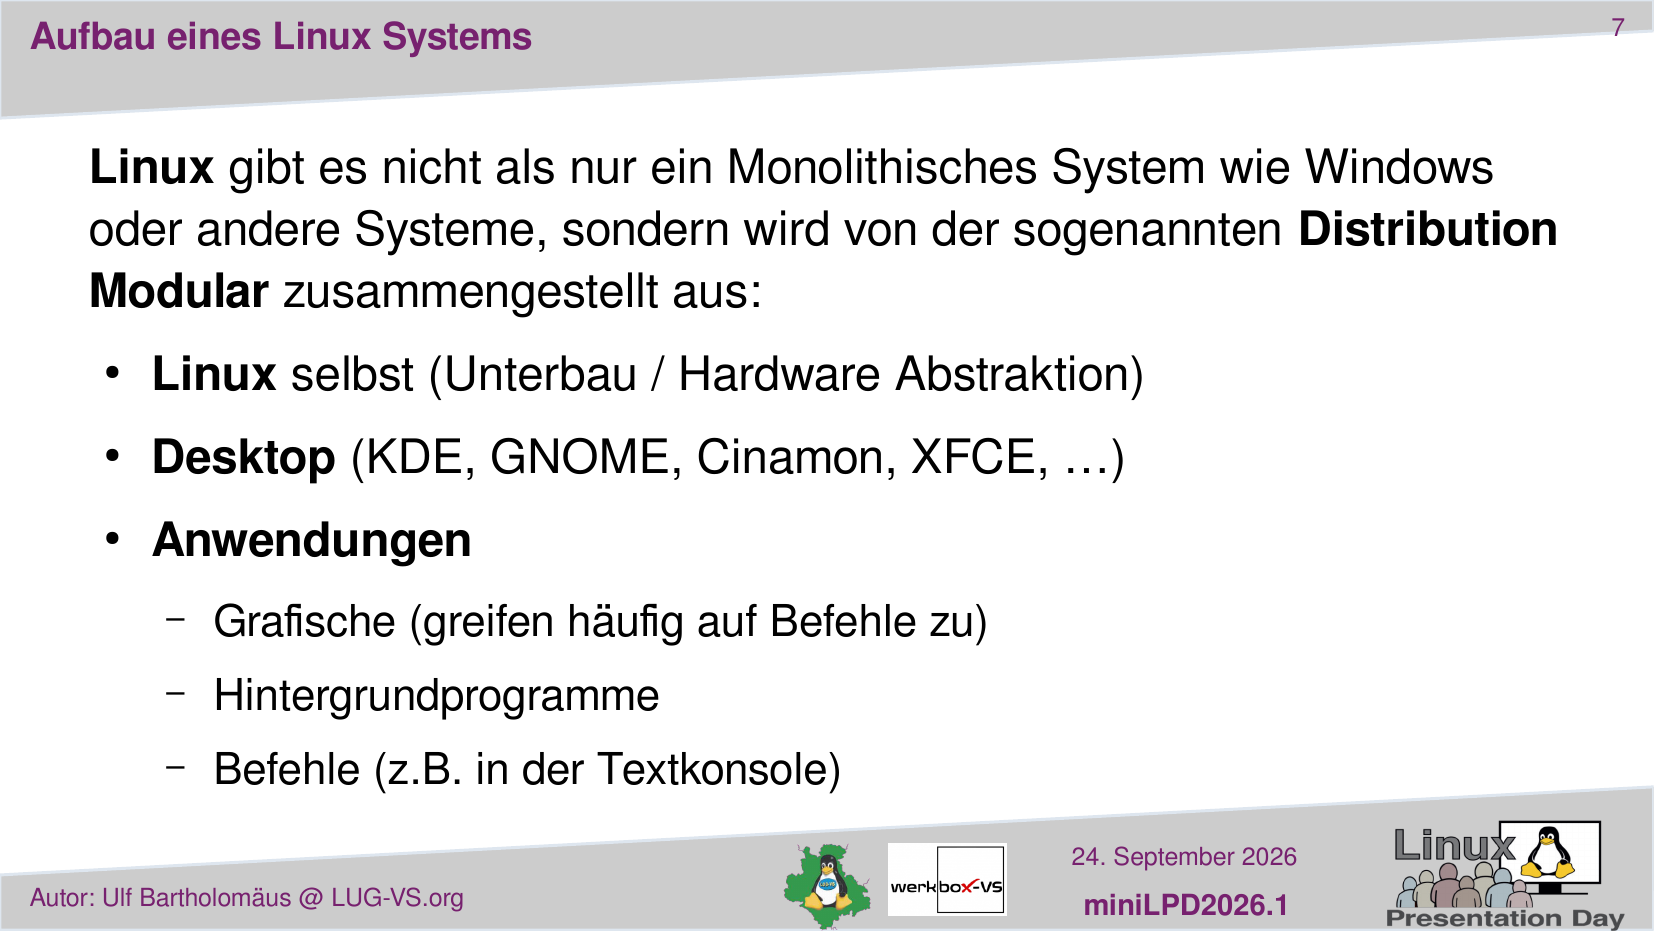

# Aufbau eines Linux Systems
7
Linux gibt es nicht als nur ein Monolithisches System wie Windows oder andere Systeme, sondern wird von der sogenannten Distribution Modular zusammengestellt aus:
Linux selbst (Unterbau / Hardware Abstraktion)
Desktop (KDE, GNOME, Cinamon, XFCE, …)
Anwendungen
Grafische (greifen häufig auf Befehle zu)
Hintergrundprogramme
Befehle (z.B. in der Textkonsole)
Autor: Ulf Bartholomäus @ LUG-VS.org